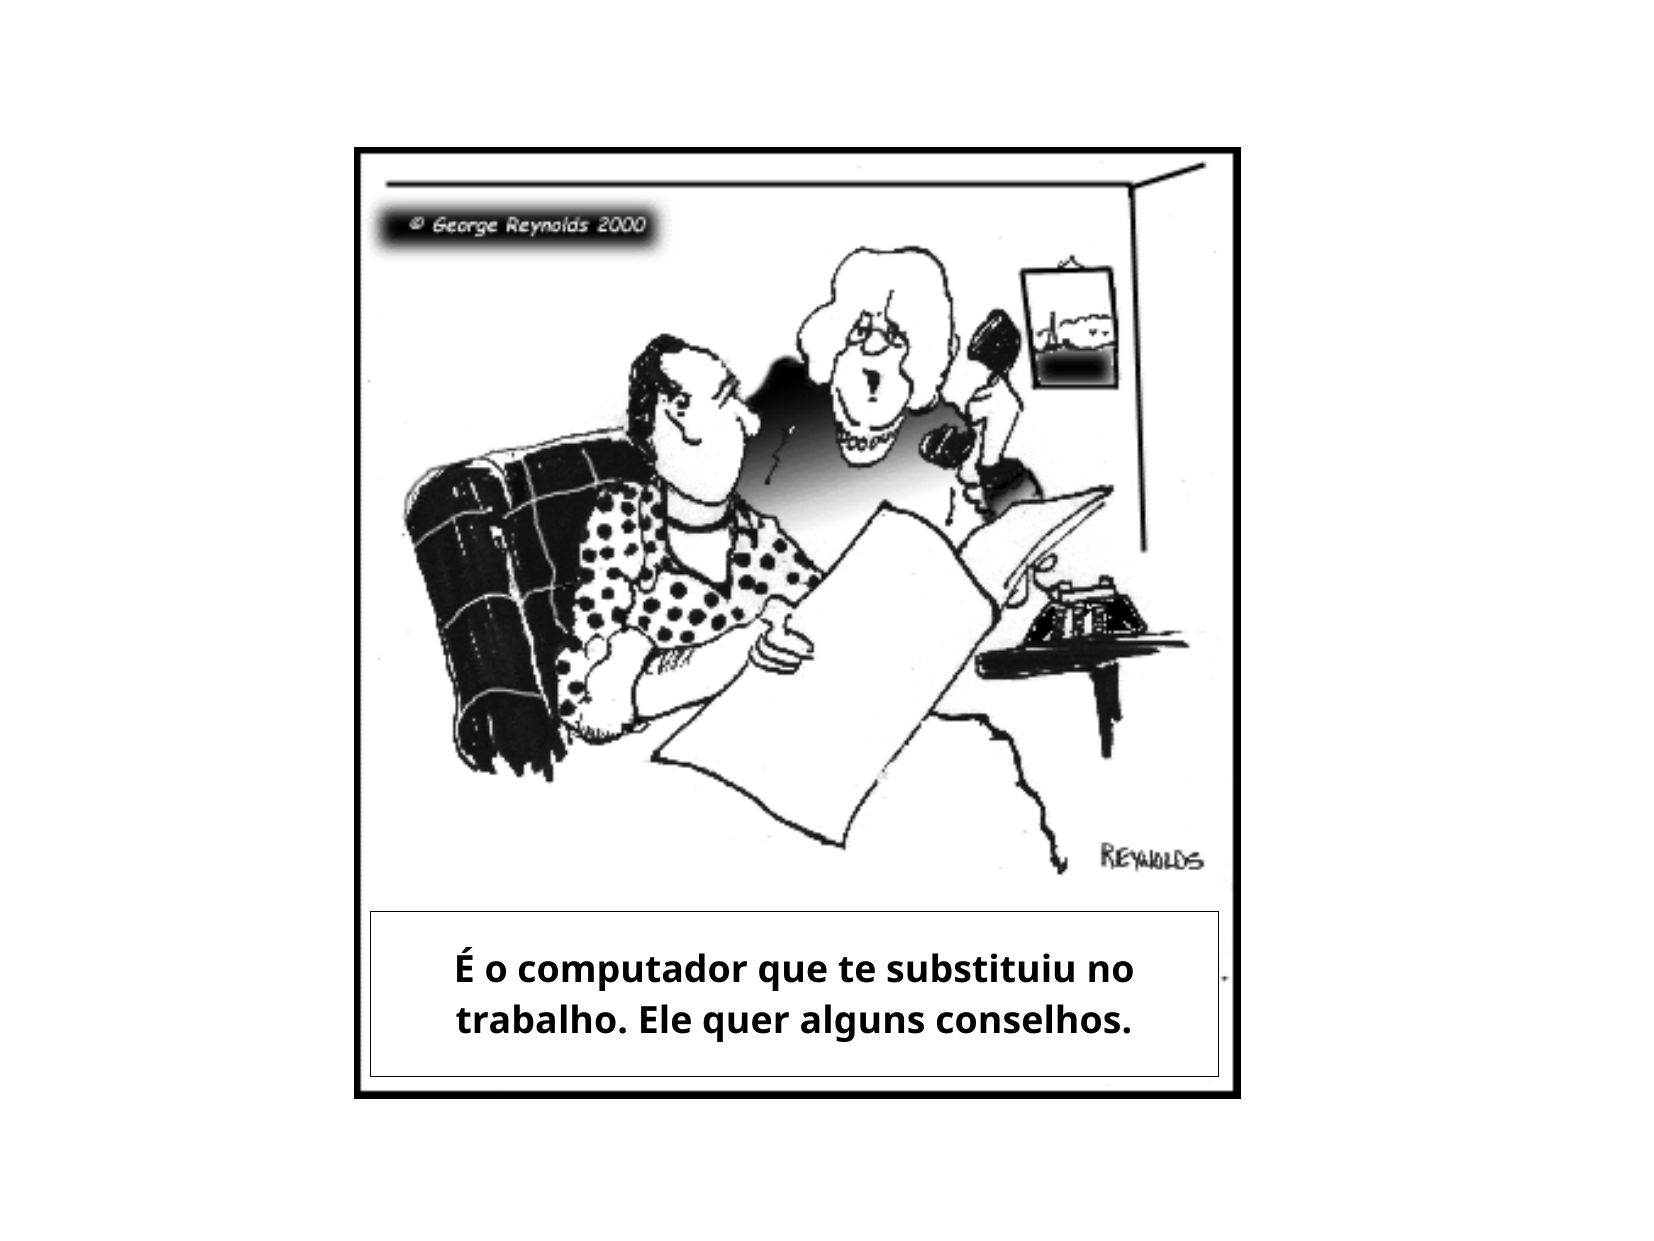

É o computador que te substituiu no trabalho. Ele quer alguns conselhos.
25